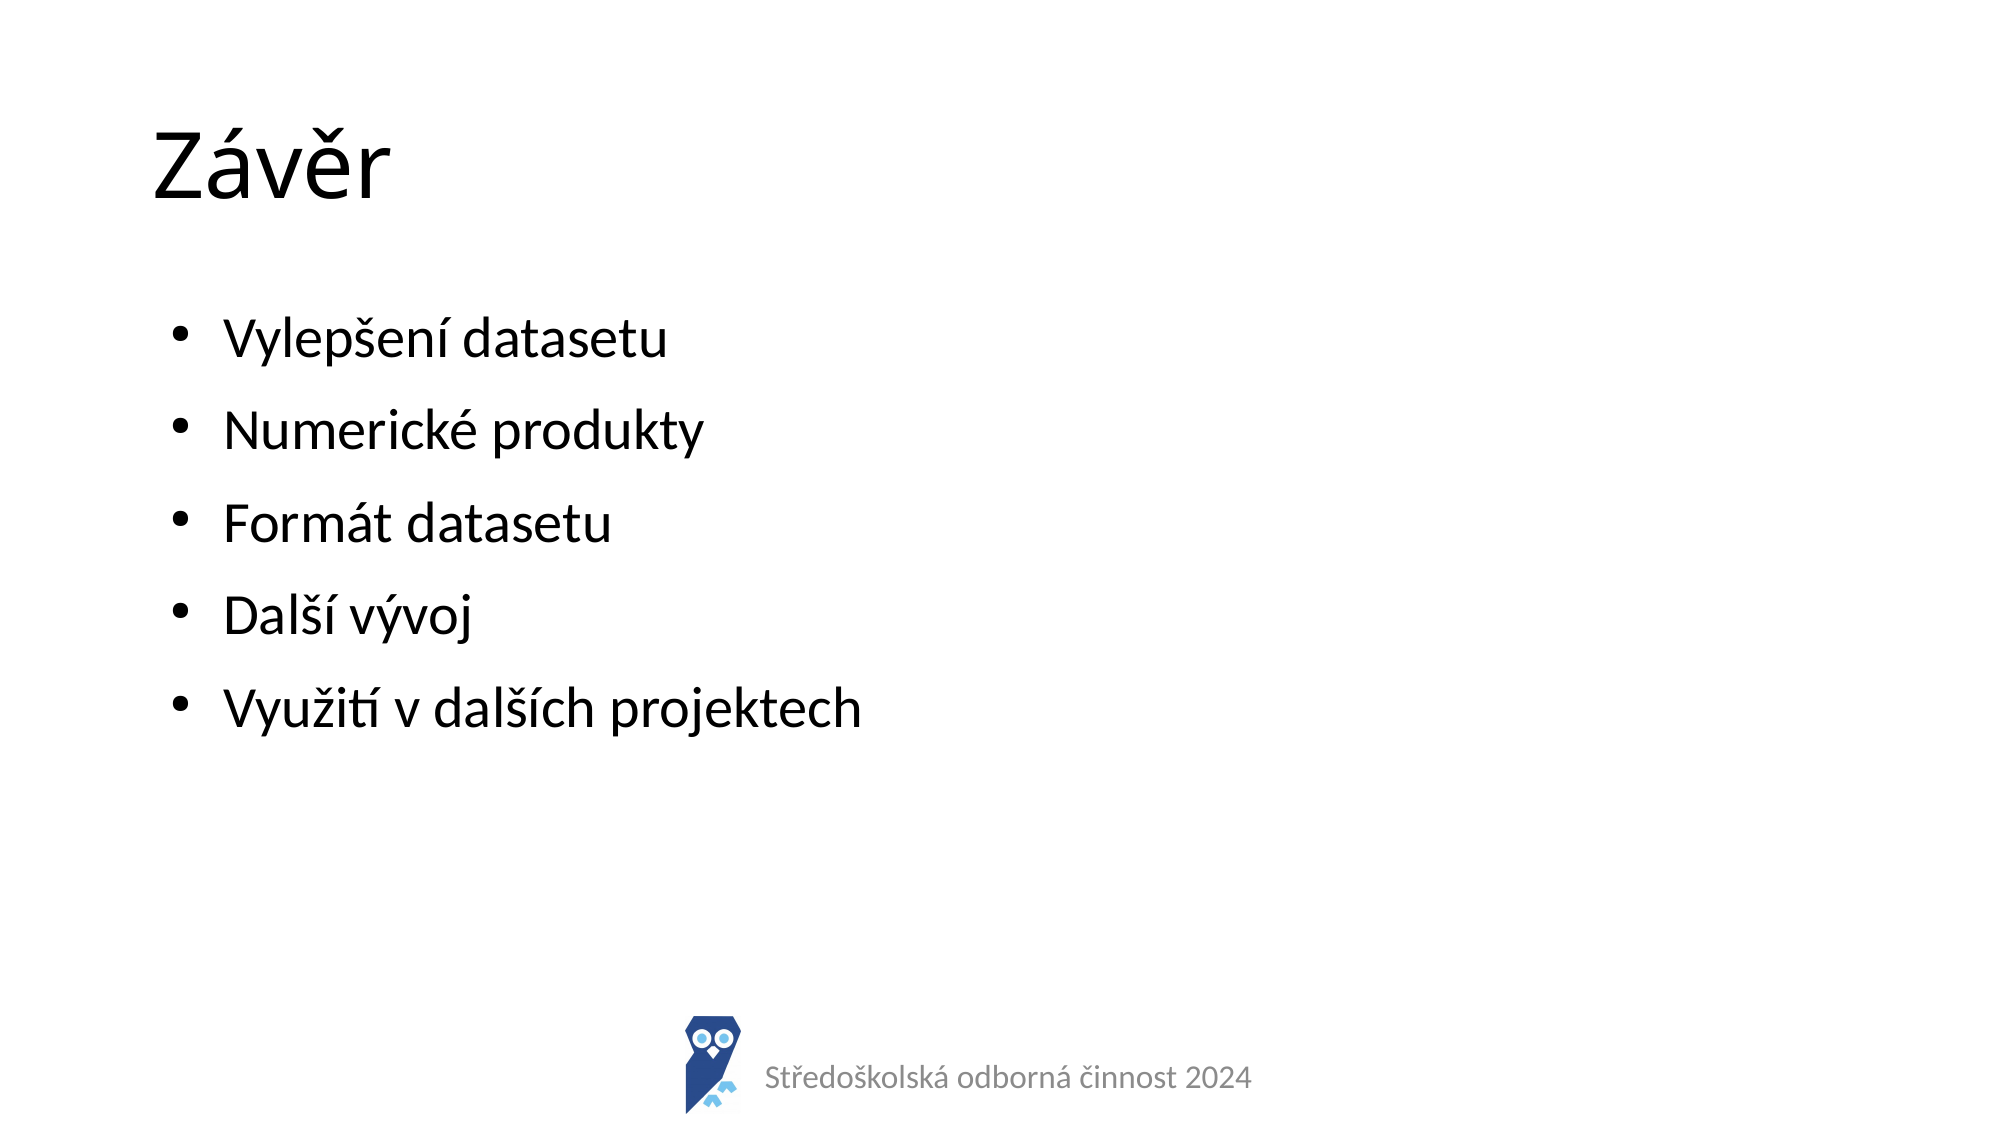

# Závěr
Vylepšení datasetu
Numerické produkty
Formát datasetu
Další vývoj
Využití v dalších projektech
Středoškolská odborná činnost 2024